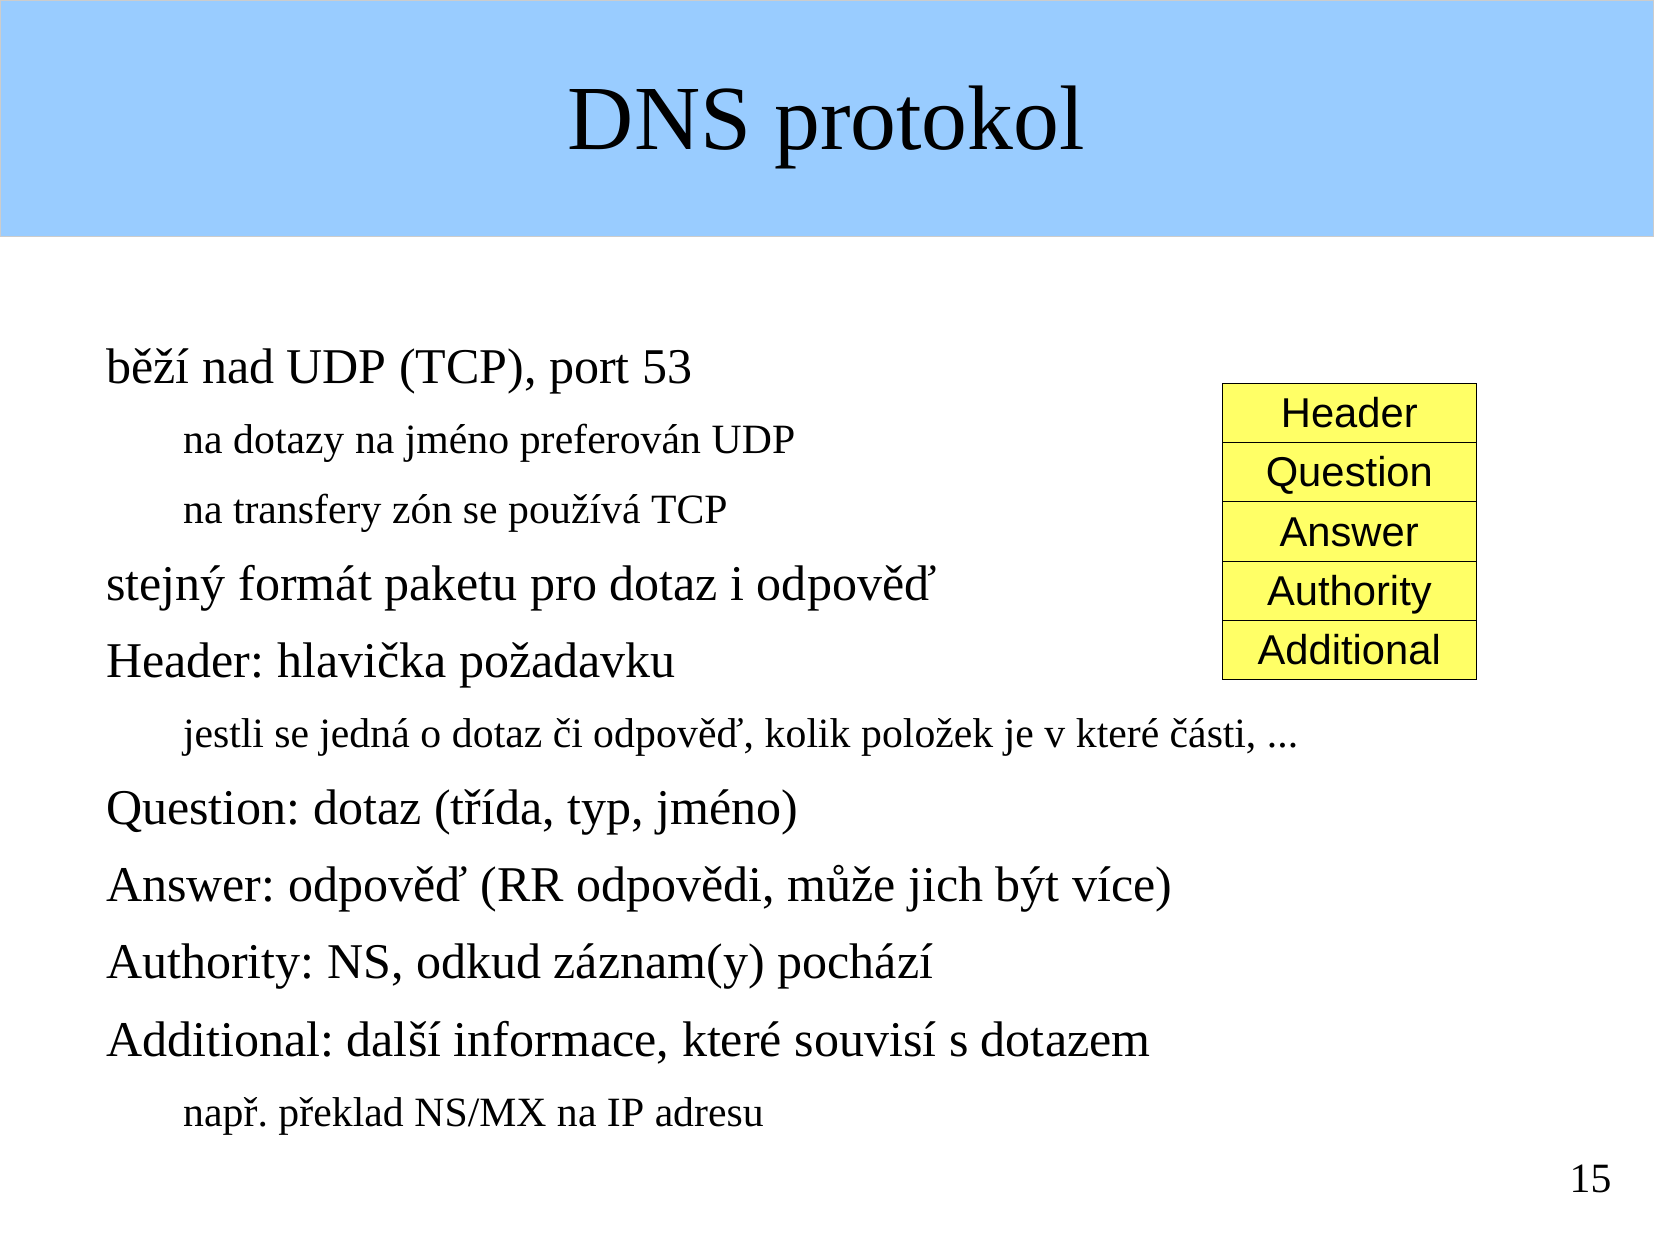

# DNS protokol
běží nad UDP (TCP), port 53
na dotazy na jméno preferován UDP
na transfery zón se používá TCP
stejný formát paketu pro dotaz i odpověď
Header: hlavička požadavku
jestli se jedná o dotaz či odpověď, kolik položek je v které části, ...
Question: dotaz (třída, typ, jméno)
Answer: odpověď (RR odpovědi, může jich být více)
Authority: NS, odkud záznam(y) pochází
Additional: další informace, které souvisí s dotazem
např. překlad NS/MX na IP adresu
Header
Question
Answer
Authority
Additional